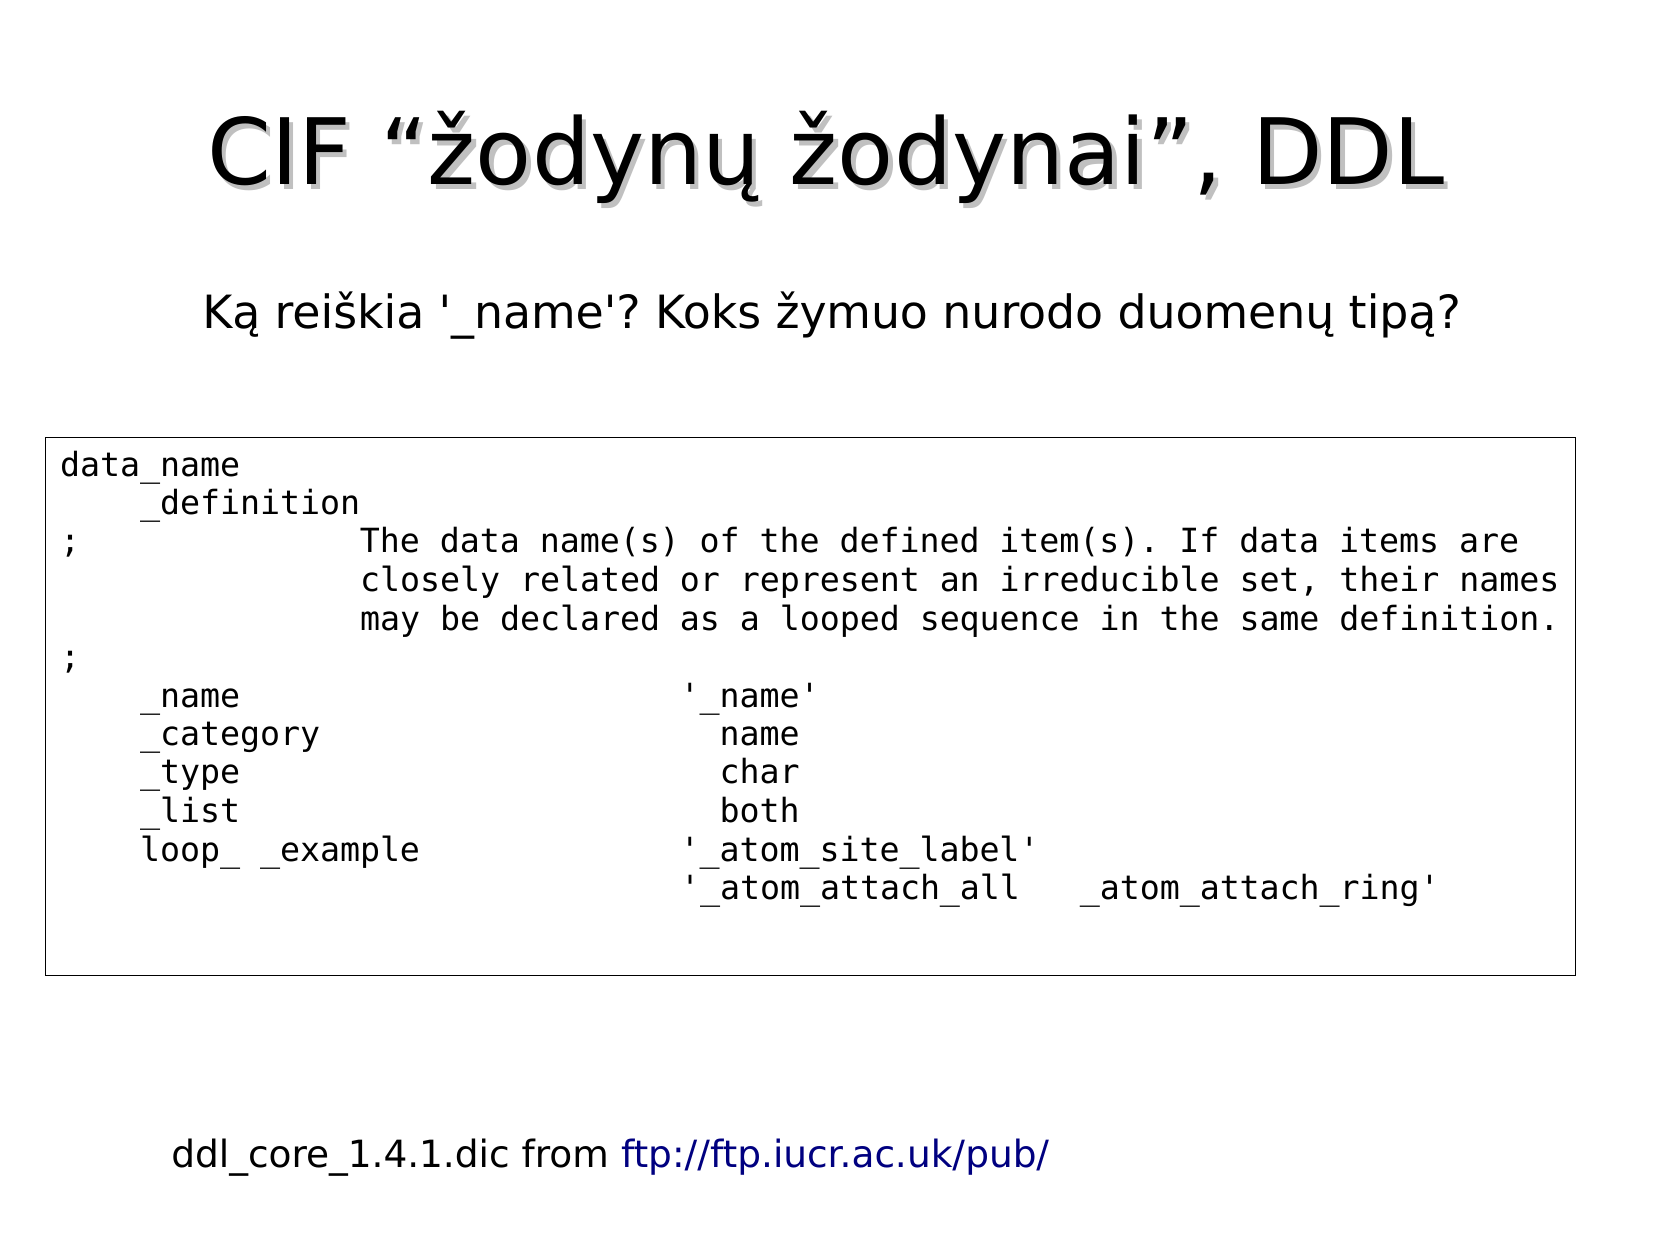

# CIF “žodynų žodynai”, DDL
Ką reiškia '_name'? Koks žymuo nurodo duomenų tipą?
data_name
 _definition
; The data name(s) of the defined item(s). If data items are
 closely related or represent an irreducible set, their names
 may be declared as a looped sequence in the same definition.
;
 _name '_name'
 _category name
 _type char
 _list both
 loop_ _example '_atom_site_label'
 '_atom_attach_all _atom_attach_ring'
ddl_core_1.4.1.dic from ftp://ftp.iucr.ac.uk/pub/